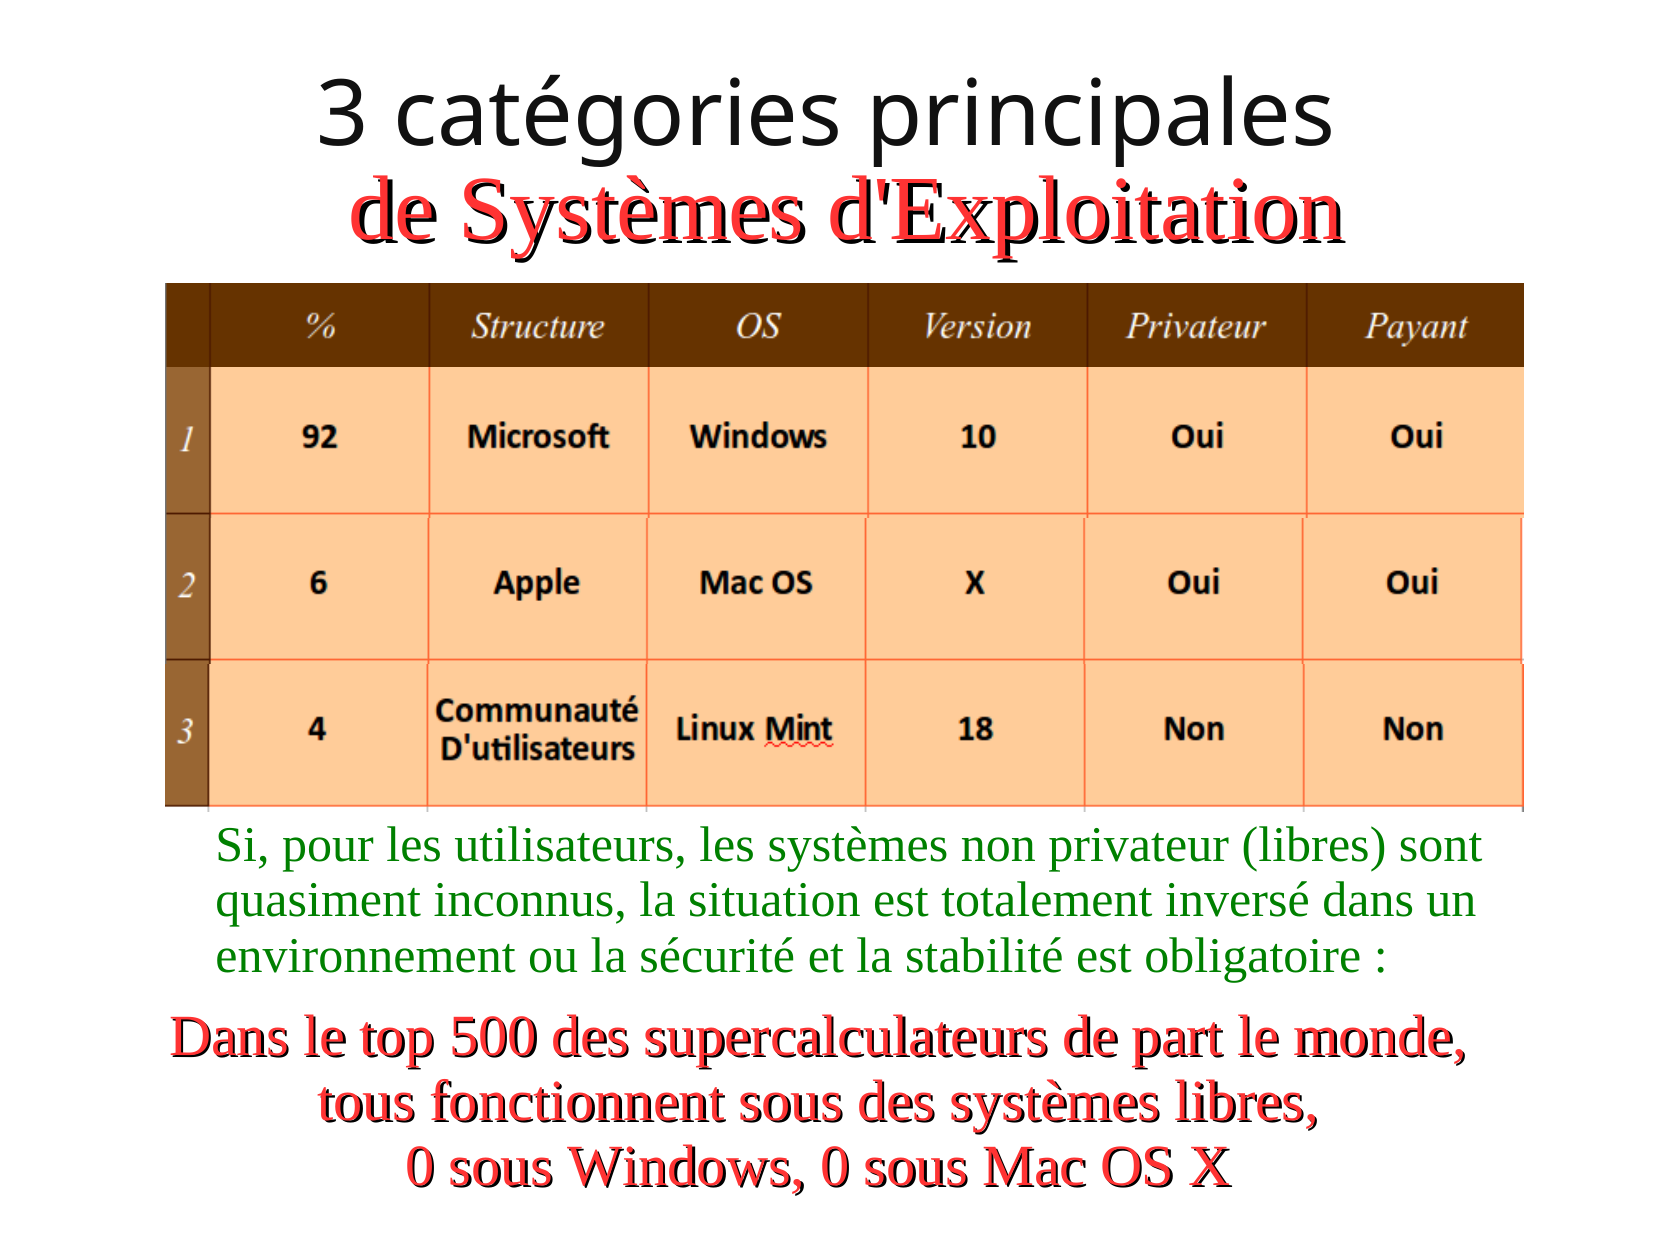

3 catégories principales
# de Systèmes d'Exploitation
Si, pour les utilisateurs, les systèmes non privateur (libres) sont quasiment inconnus, la situation est totalement inversé dans un environnement ou la sécurité et la stabilité est obligatoire :
Dans le top 500 des supercalculateurs de part le monde,
tous fonctionnent sous des systèmes libres,
0 sous Windows, 0 sous Mac OS X